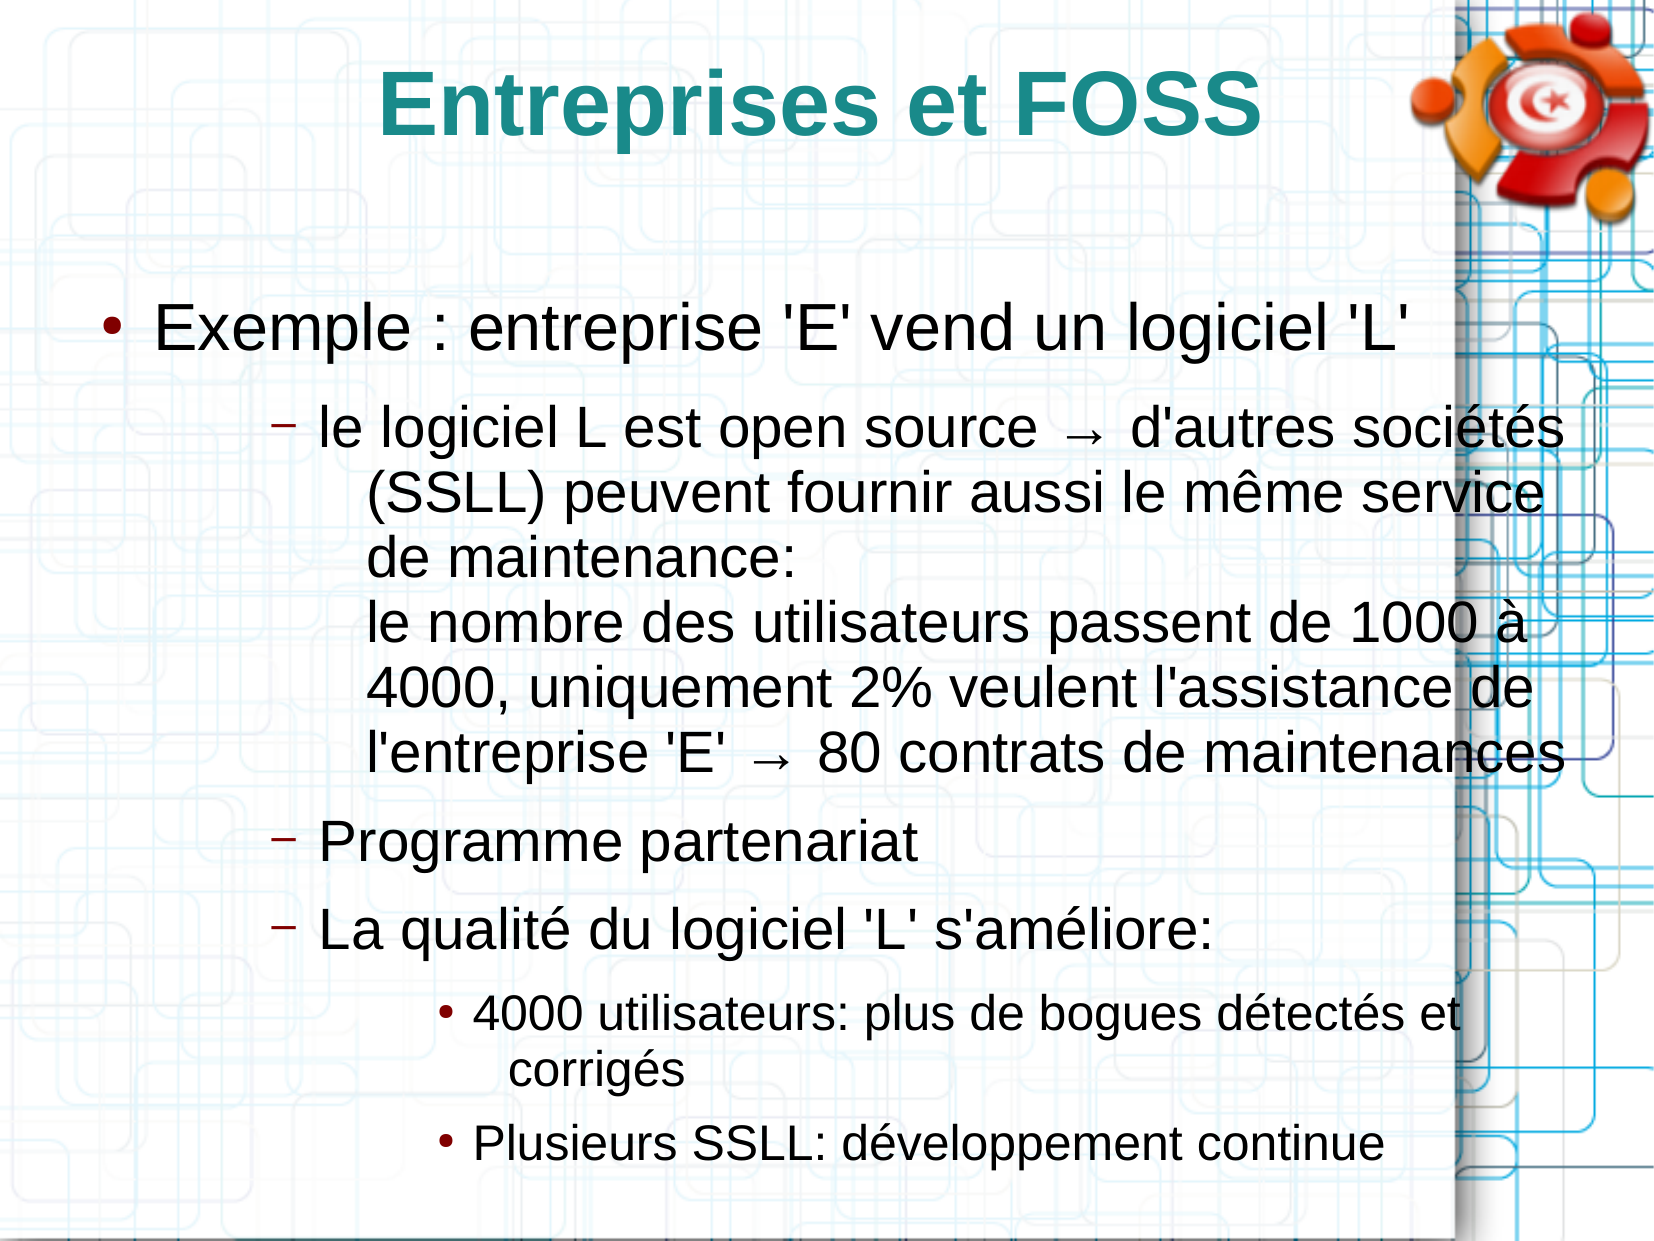

# Entreprises et FOSS
Exemple : entreprise 'E' vend un logiciel 'L'
le logiciel L est open source → d'autres sociétés (SSLL) peuvent fournir aussi le même service de maintenance:
le nombre des utilisateurs passent de 1000 à 4000, uniquement 2% veulent l'assistance de l'entreprise 'E' → 80 contrats de maintenances
Programme partenariat
La qualité du logiciel 'L' s'améliore:
4000 utilisateurs: plus de bogues détectés et corrigés
Plusieurs SSLL: développement continue